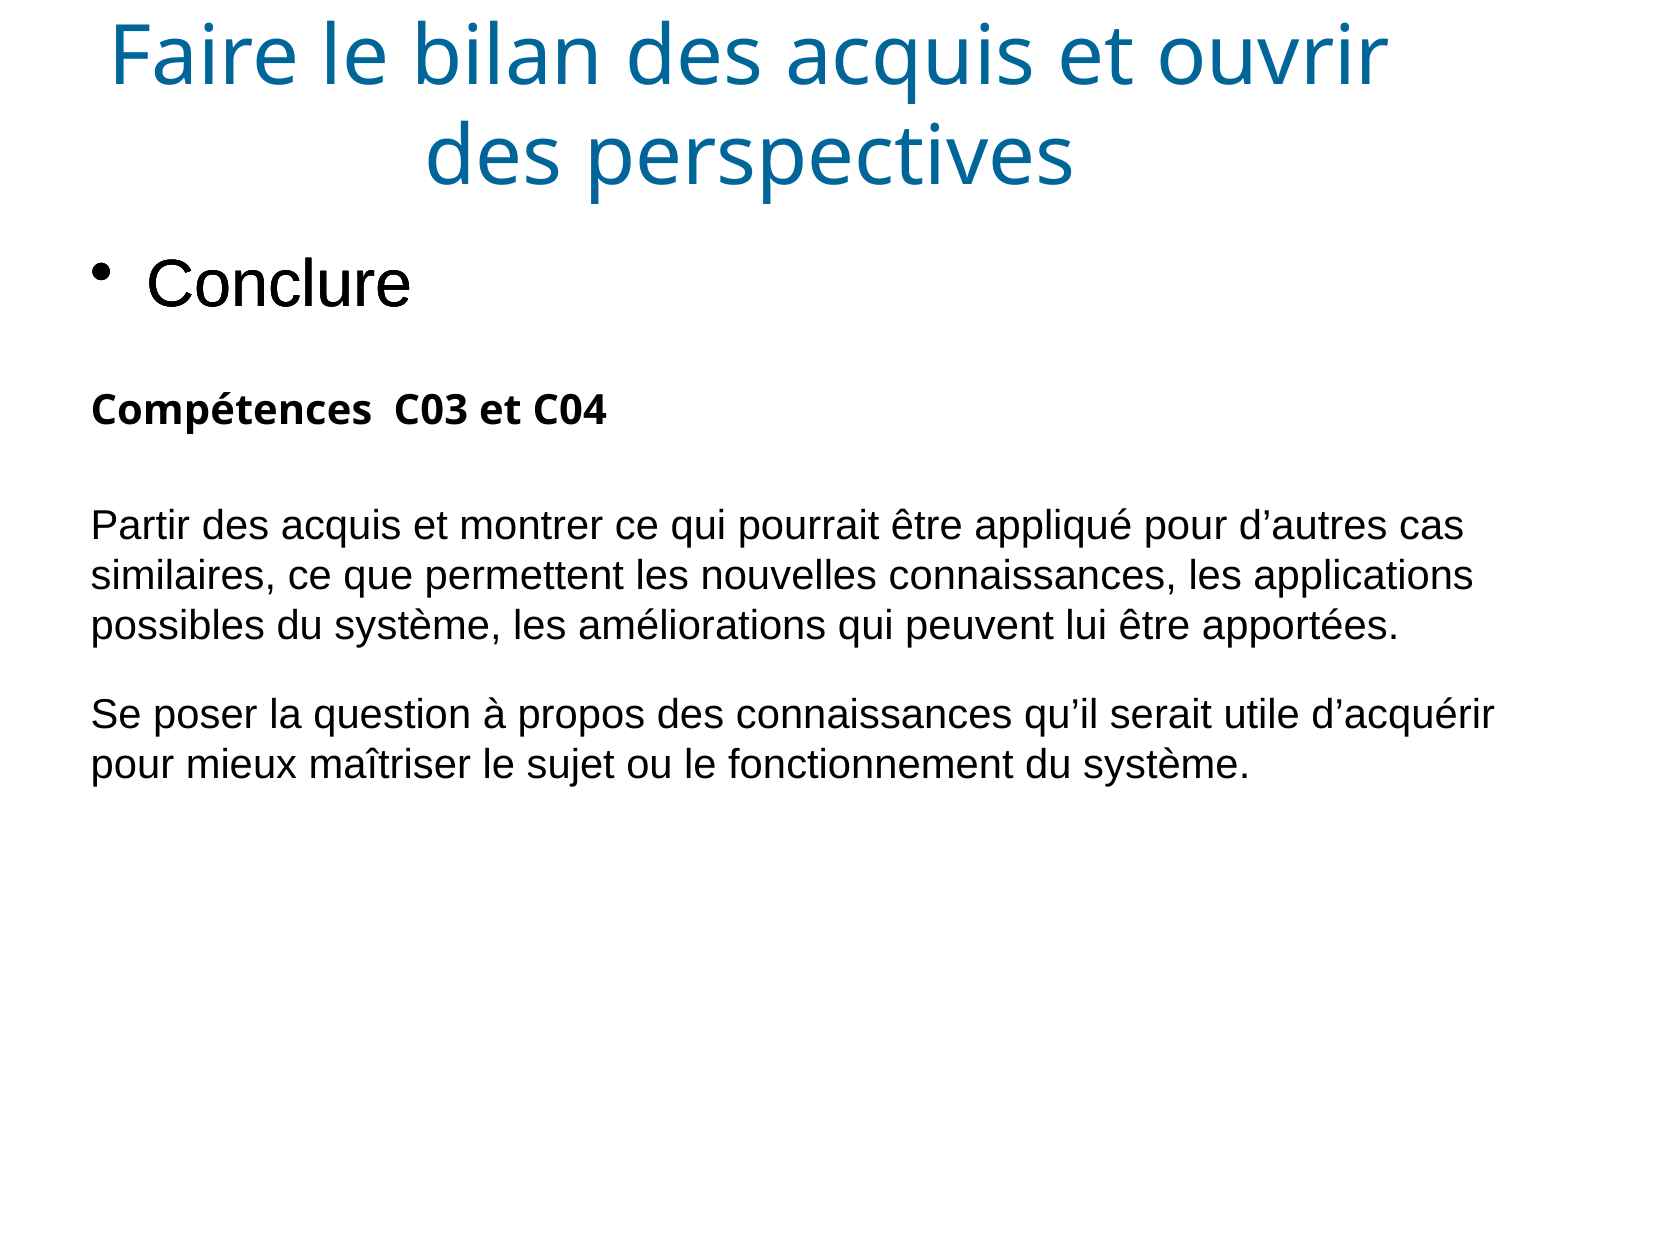

# Faire le bilan des acquis et ouvrir des perspectives
Conclure
Conclure
Conclure
Compétences C03 et C04
Partir des acquis et montrer ce qui pourrait être appliqué pour d’autres cas similaires, ce que permettent les nouvelles connaissances, les applications possibles du système, les améliorations qui peuvent lui être apportées.
Se poser la question à propos des connaissances qu’il serait utile d’acquérir pour mieux maîtriser le sujet ou le fonctionnement du système.